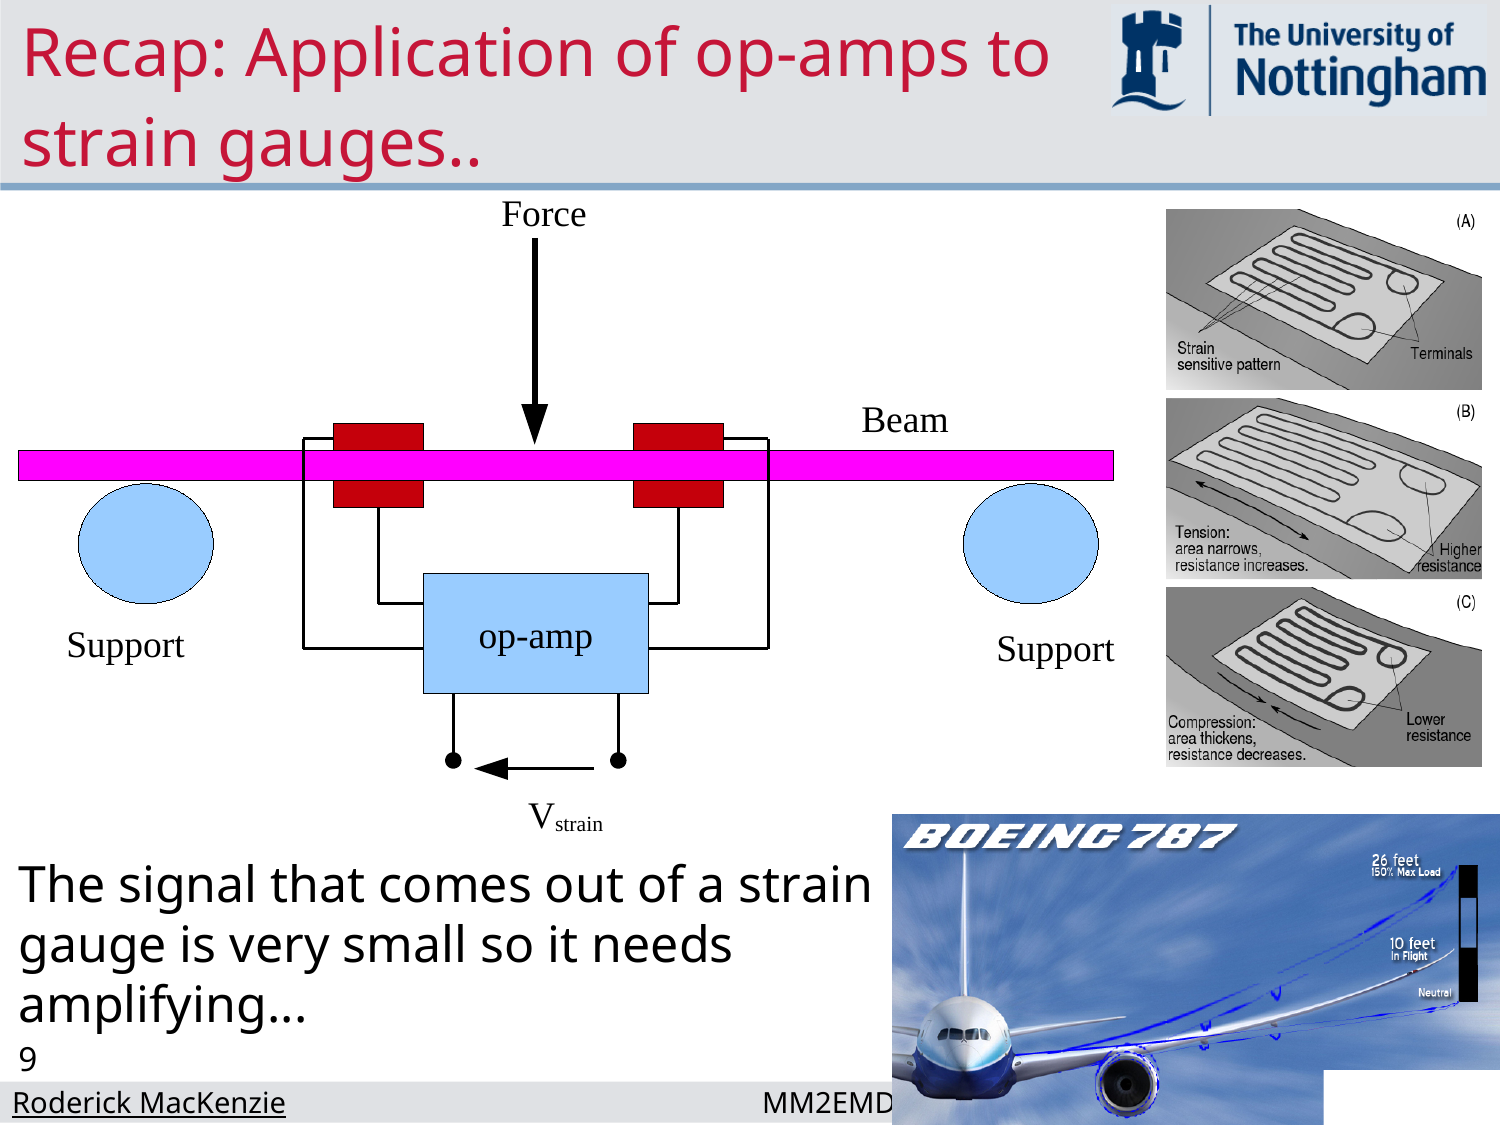

# Recap: Application of op-amps to strain gauges..
Force
Beam
op-amp
Support
Support
Vstrain
The signal that comes out of a strain gauge is very small so it needs amplifying...